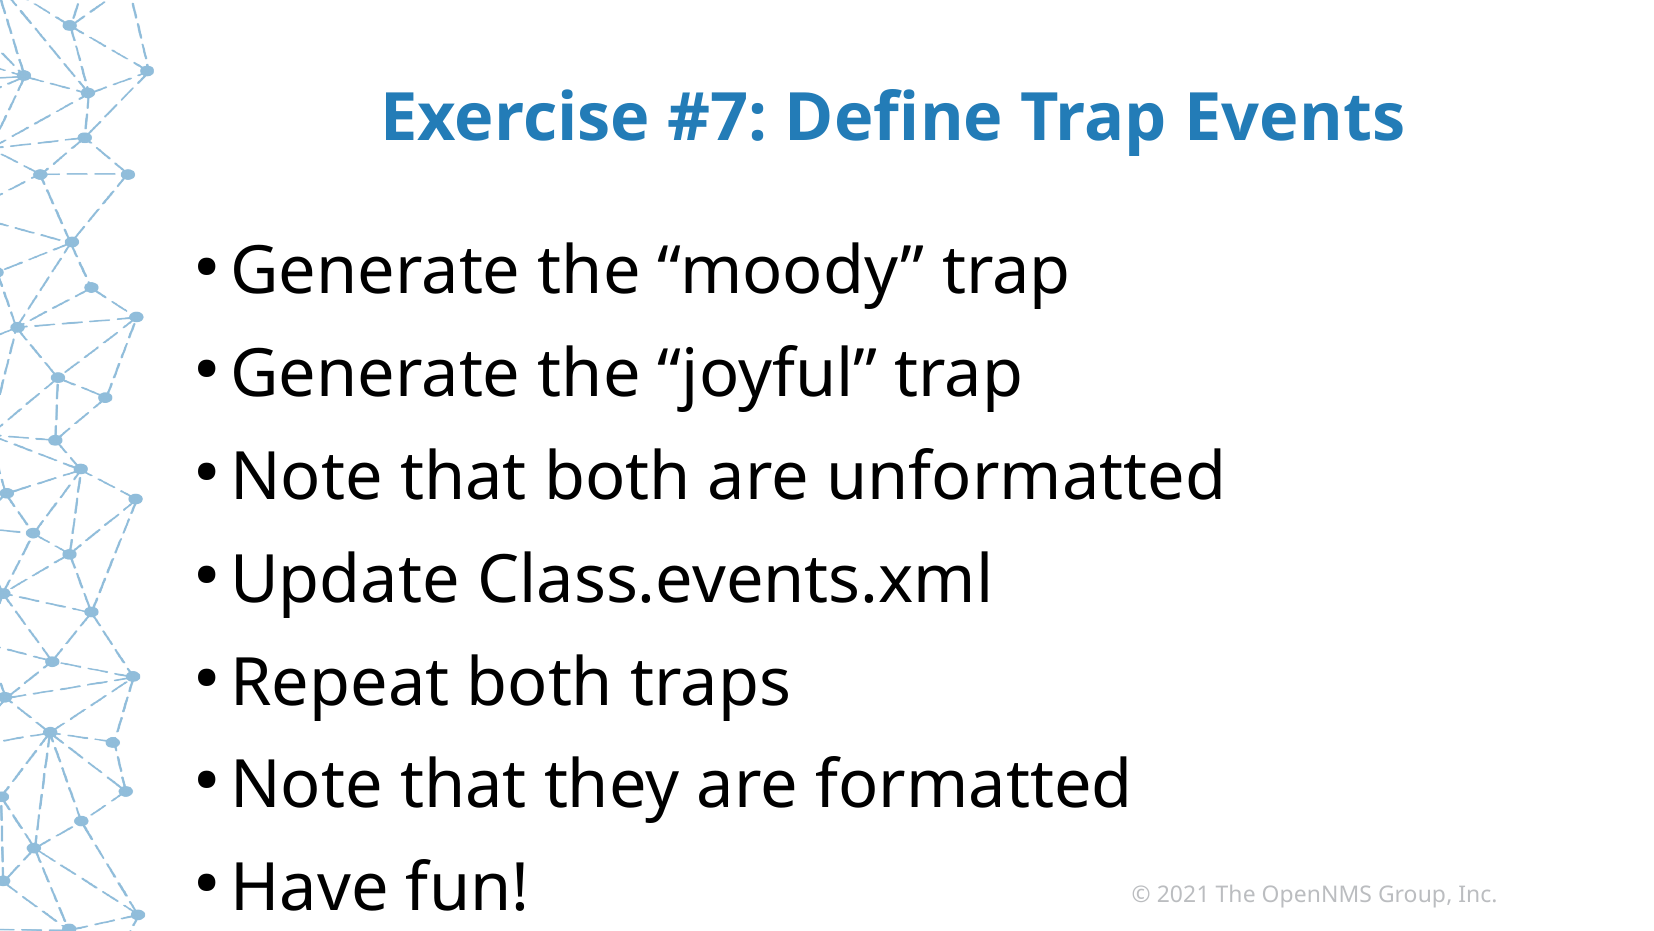

# Exercise #7: Define Trap Events
Generate the “moody” trap
Generate the “joyful” trap
Note that both are unformatted
Update Class.events.xml
Repeat both traps
Note that they are formatted
Have fun!